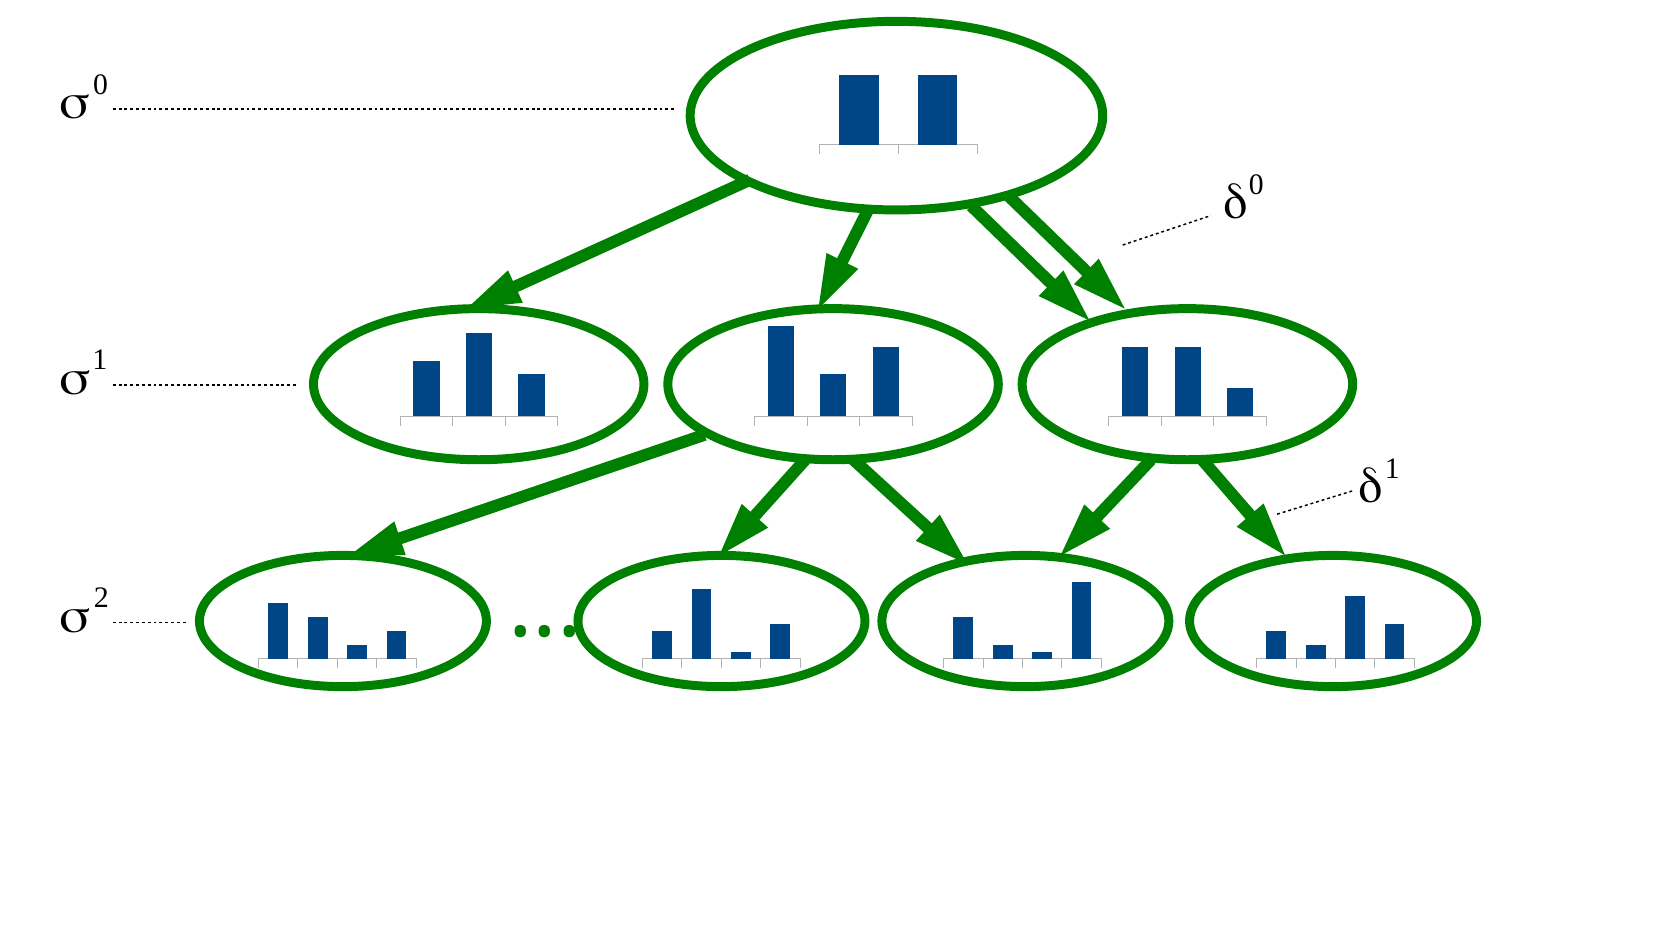

### Chart
| Category | Column 1 |
|---|---|
| None | 0.5 |
| None | 0.5 |
### Chart
| Category | Column 1 |
|---|---|
| None | 0.4 |
| None | 0.6 |
| None | 0.3 |
### Chart
| Category | Column 1 |
|---|---|
| None | 0.65 |
| None | 0.3 |
| None | 0.5 |
### Chart
| Category | Column 1 |
|---|---|
| None | 0.5 |
| None | 0.5 |
| None | 0.2 |
...
### Chart
| Category | Column 1 |
|---|---|
| None | 0.4 |
| None | 0.3 |
| None | 0.1 |
| None | 0.2 |
### Chart
| Category | Column 1 |
|---|---|
| None | 0.2 |
| None | 0.5 |
| None | 0.05 |
| None | 0.25 |
### Chart
| Category | Column 1 |
|---|---|
| None | 0.3 |
| None | 0.1 |
| None | 0.05 |
| None | 0.55 |
### Chart
| Category | Column 1 |
|---|---|
| None | 0.2 |
| None | 0.1 |
| None | 0.45 |
| None | 0.25 |